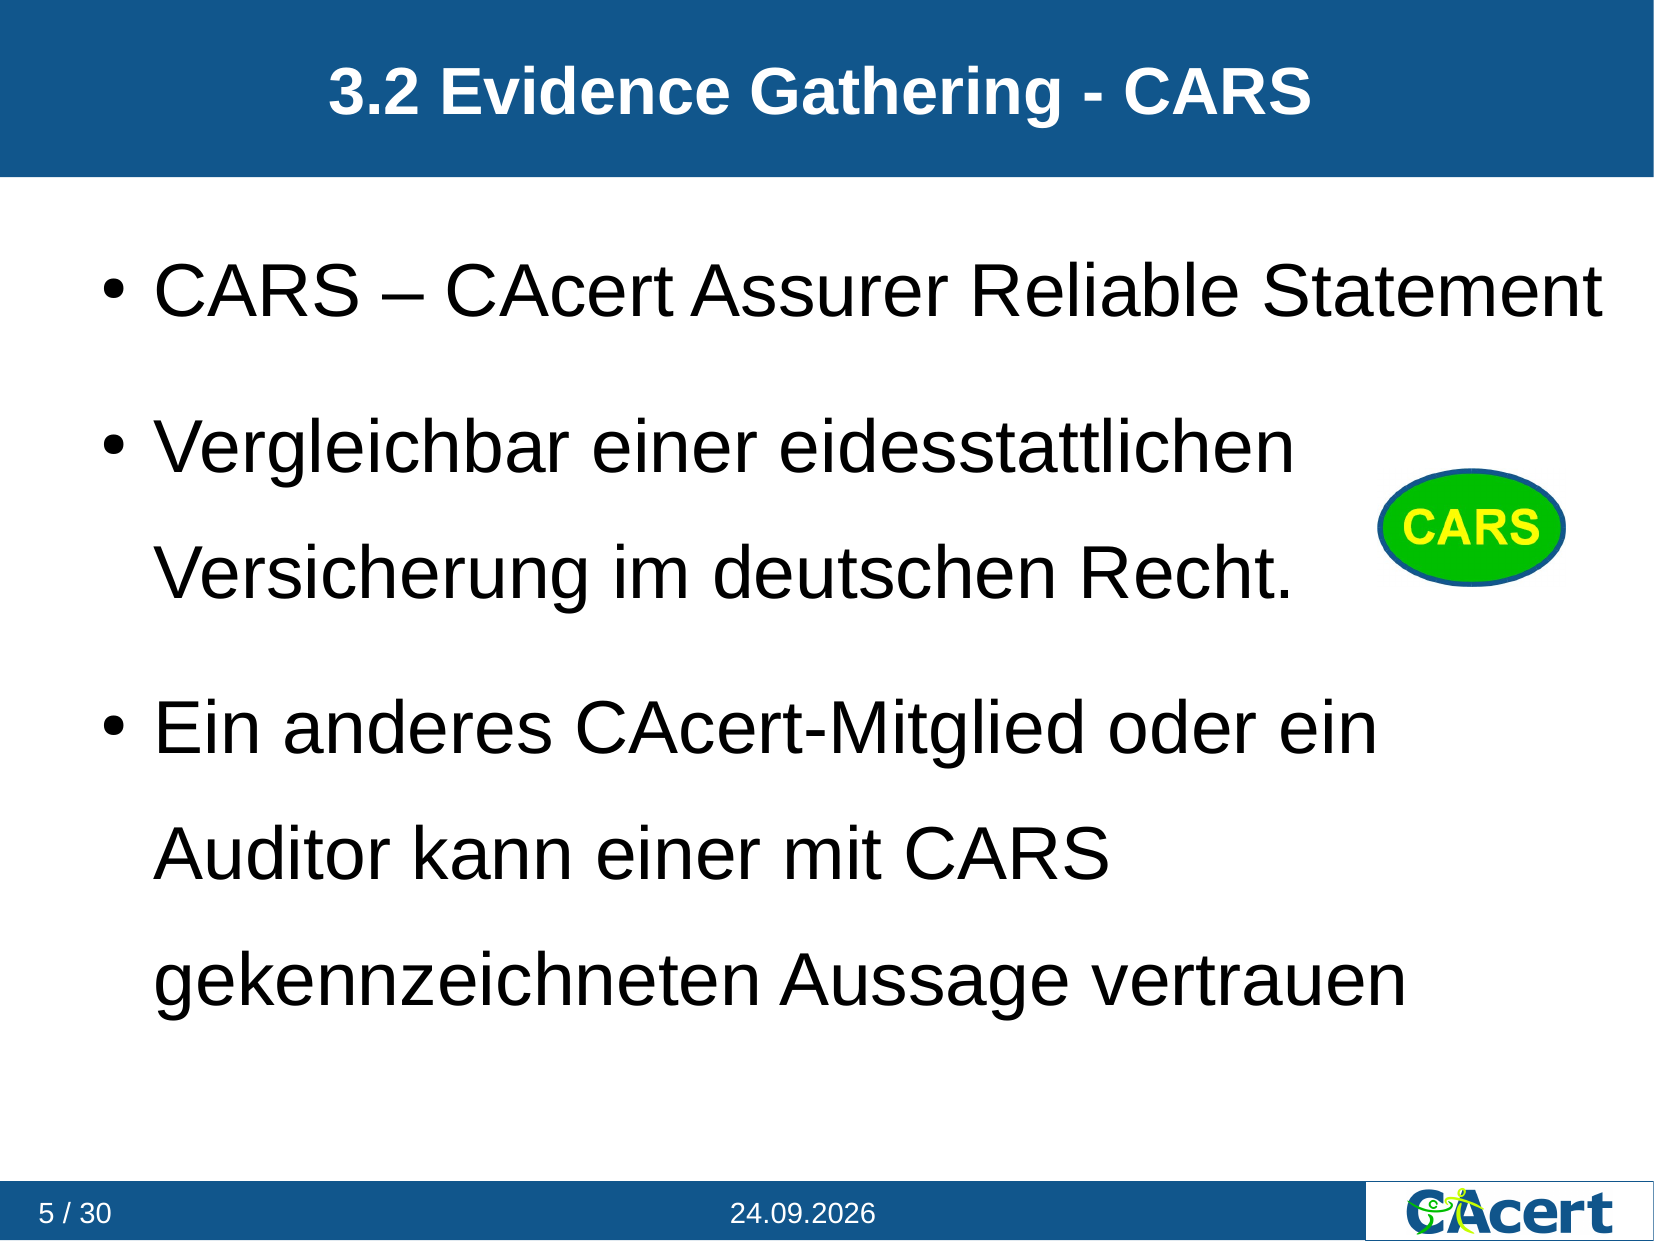

# 3.2 Evidence Gathering - CARS
CARS – CAcert Assurer Reliable Statement
Vergleichbar einer eidesstattlichen Versicherung im deutschen Recht.
Ein anderes CAcert-Mitglied oder ein Auditor kann einer mit CARS gekennzeichneten Aussage vertrauen